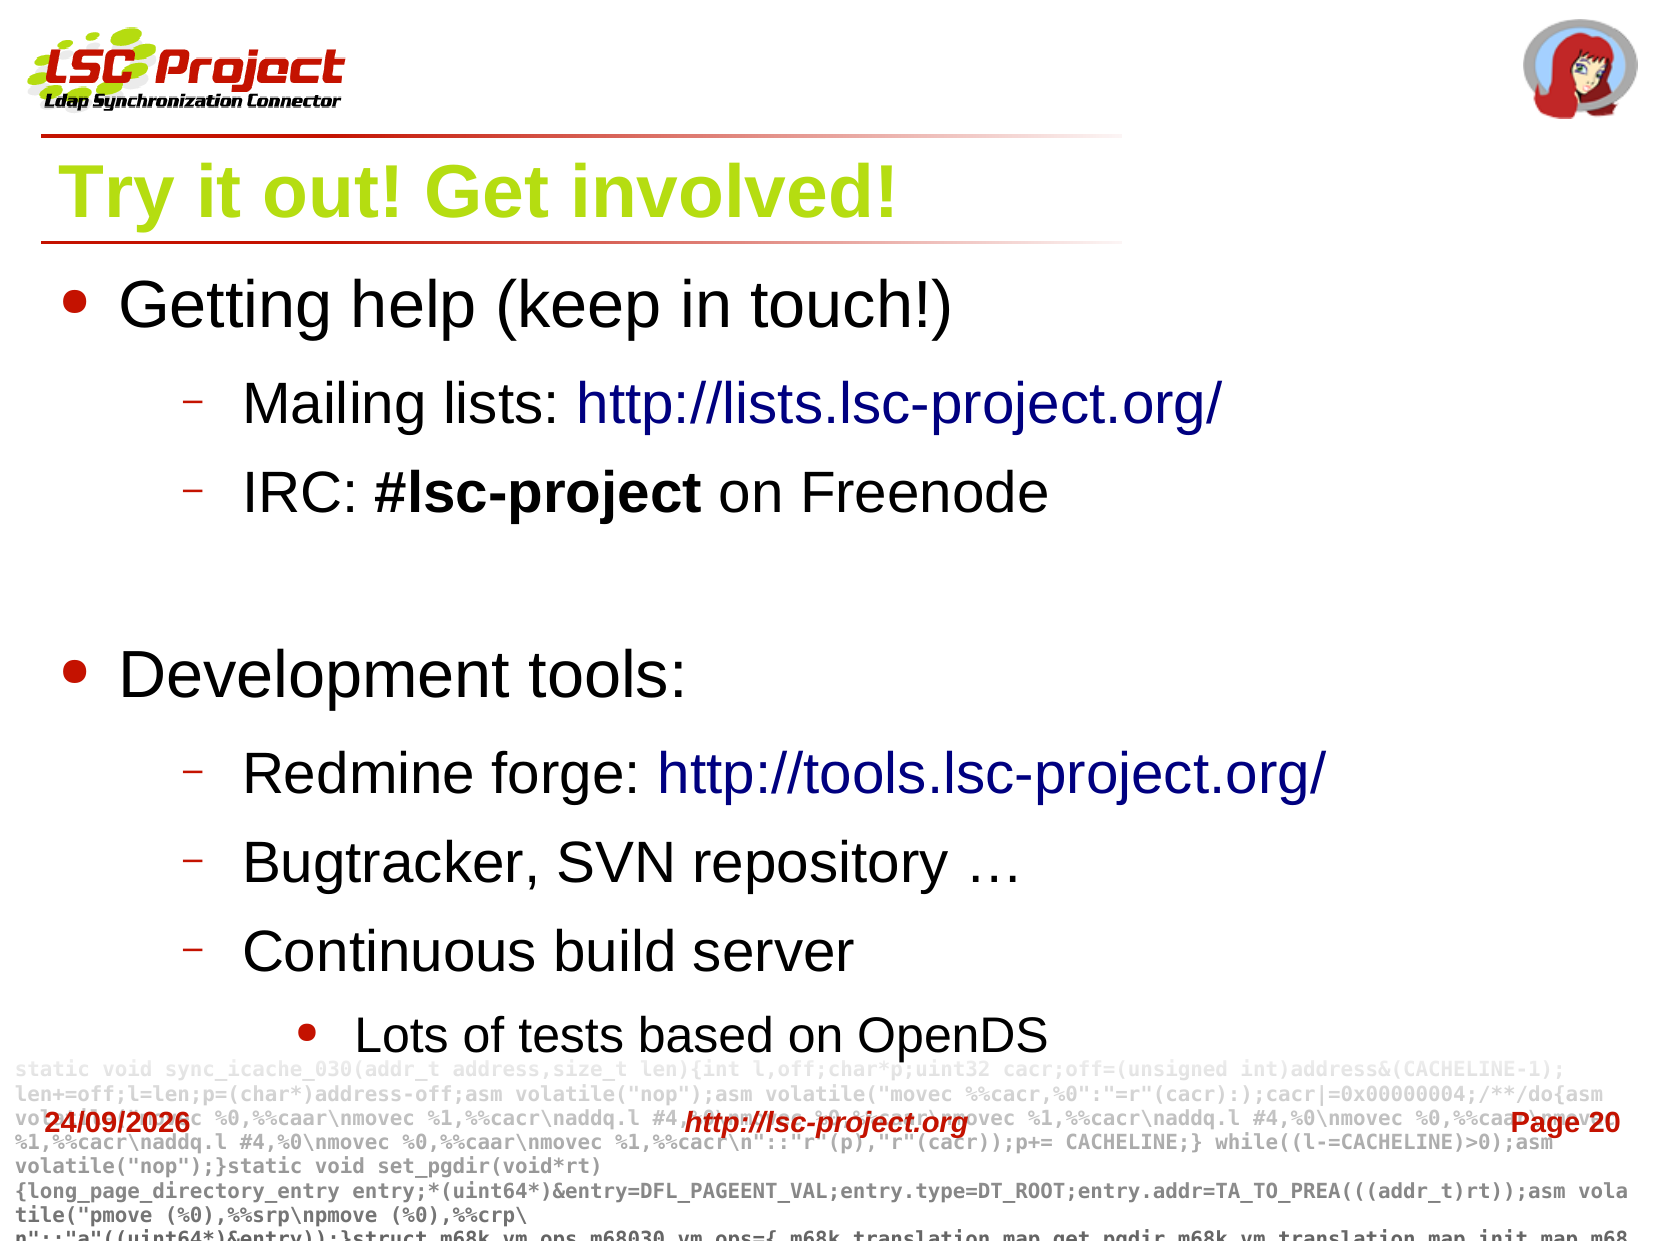

# Try it out! Get involved!
Getting help (keep in touch!)
Mailing lists: http://lists.lsc-project.org/
IRC: #lsc-project on Freenode
Development tools:
Redmine forge: http://tools.lsc-project.org/
Bugtracker, SVN repository …
Continuous build server
Lots of tests based on OpenDS